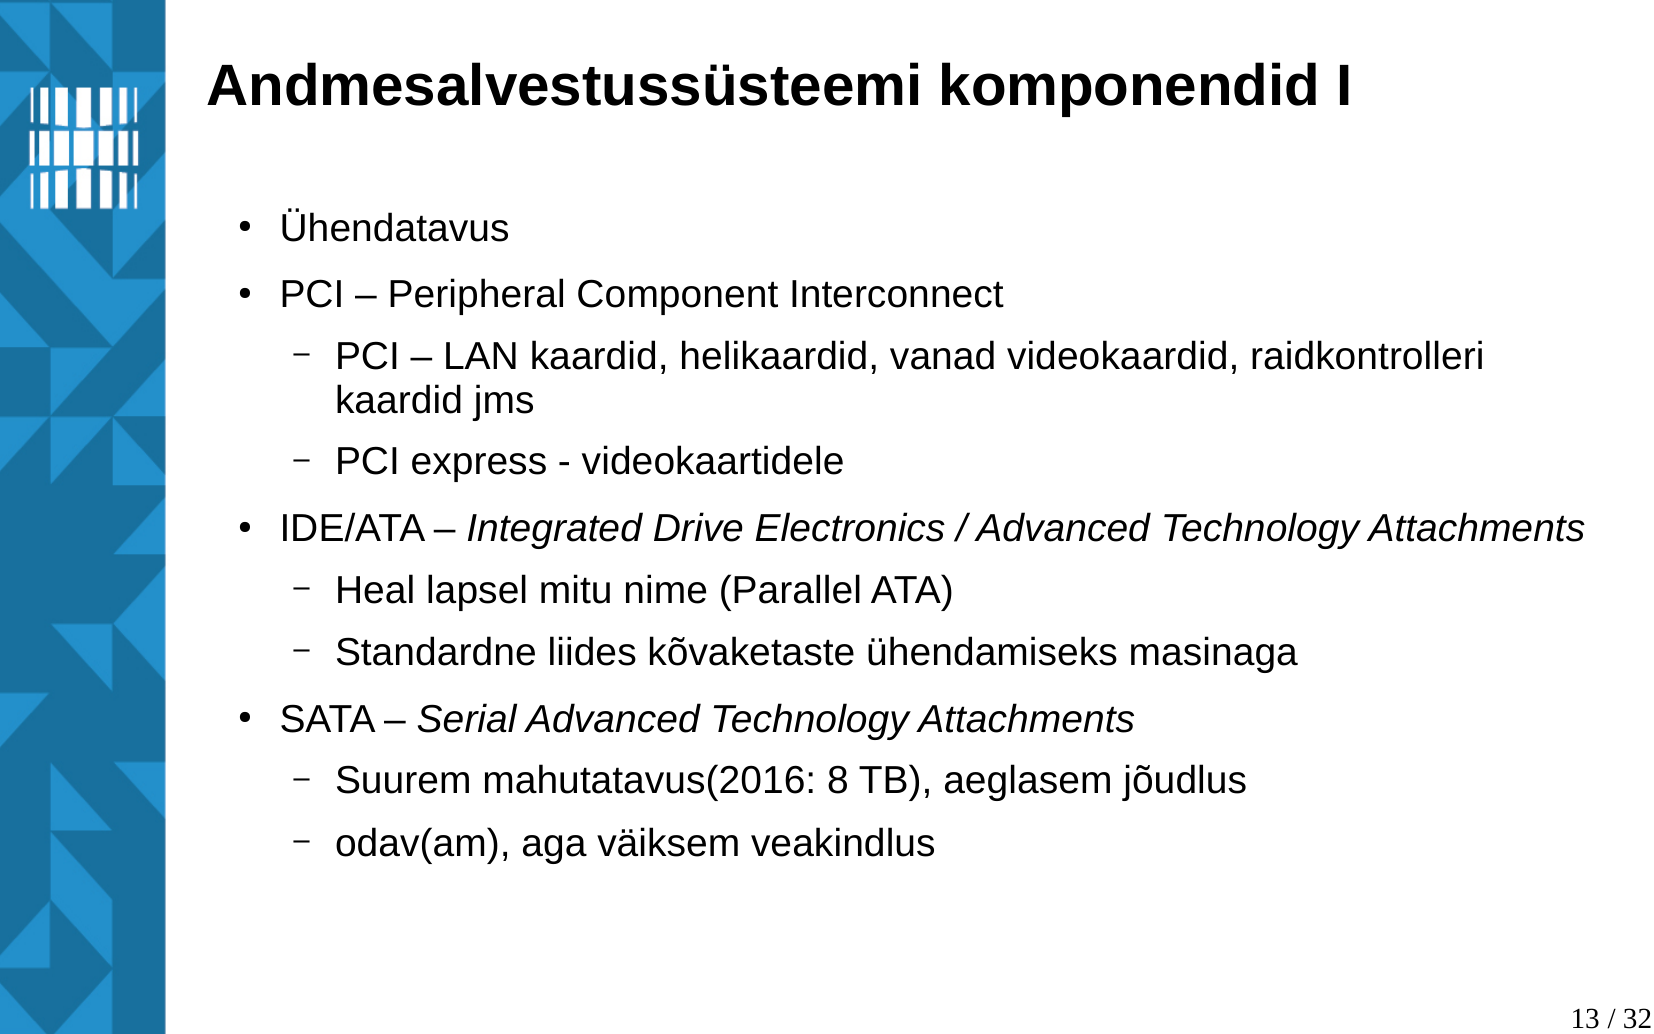

# Andmesalvestussüsteemi komponendid I
Ühendatavus
PCI – Peripheral Component Interconnect
PCI – LAN kaardid, helikaardid, vanad videokaardid, raidkontrolleri kaardid jms
PCI express - videokaartidele
IDE/ATA – Integrated Drive Electronics / Advanced Technology Attachments
Heal lapsel mitu nime (Parallel ATA)
Standardne liides kõvaketaste ühendamiseks masinaga
SATA – Serial Advanced Technology Attachments
Suurem mahutatavus(2016: 8 TB), aeglasem jõudlus
odav(am), aga väiksem veakindlus